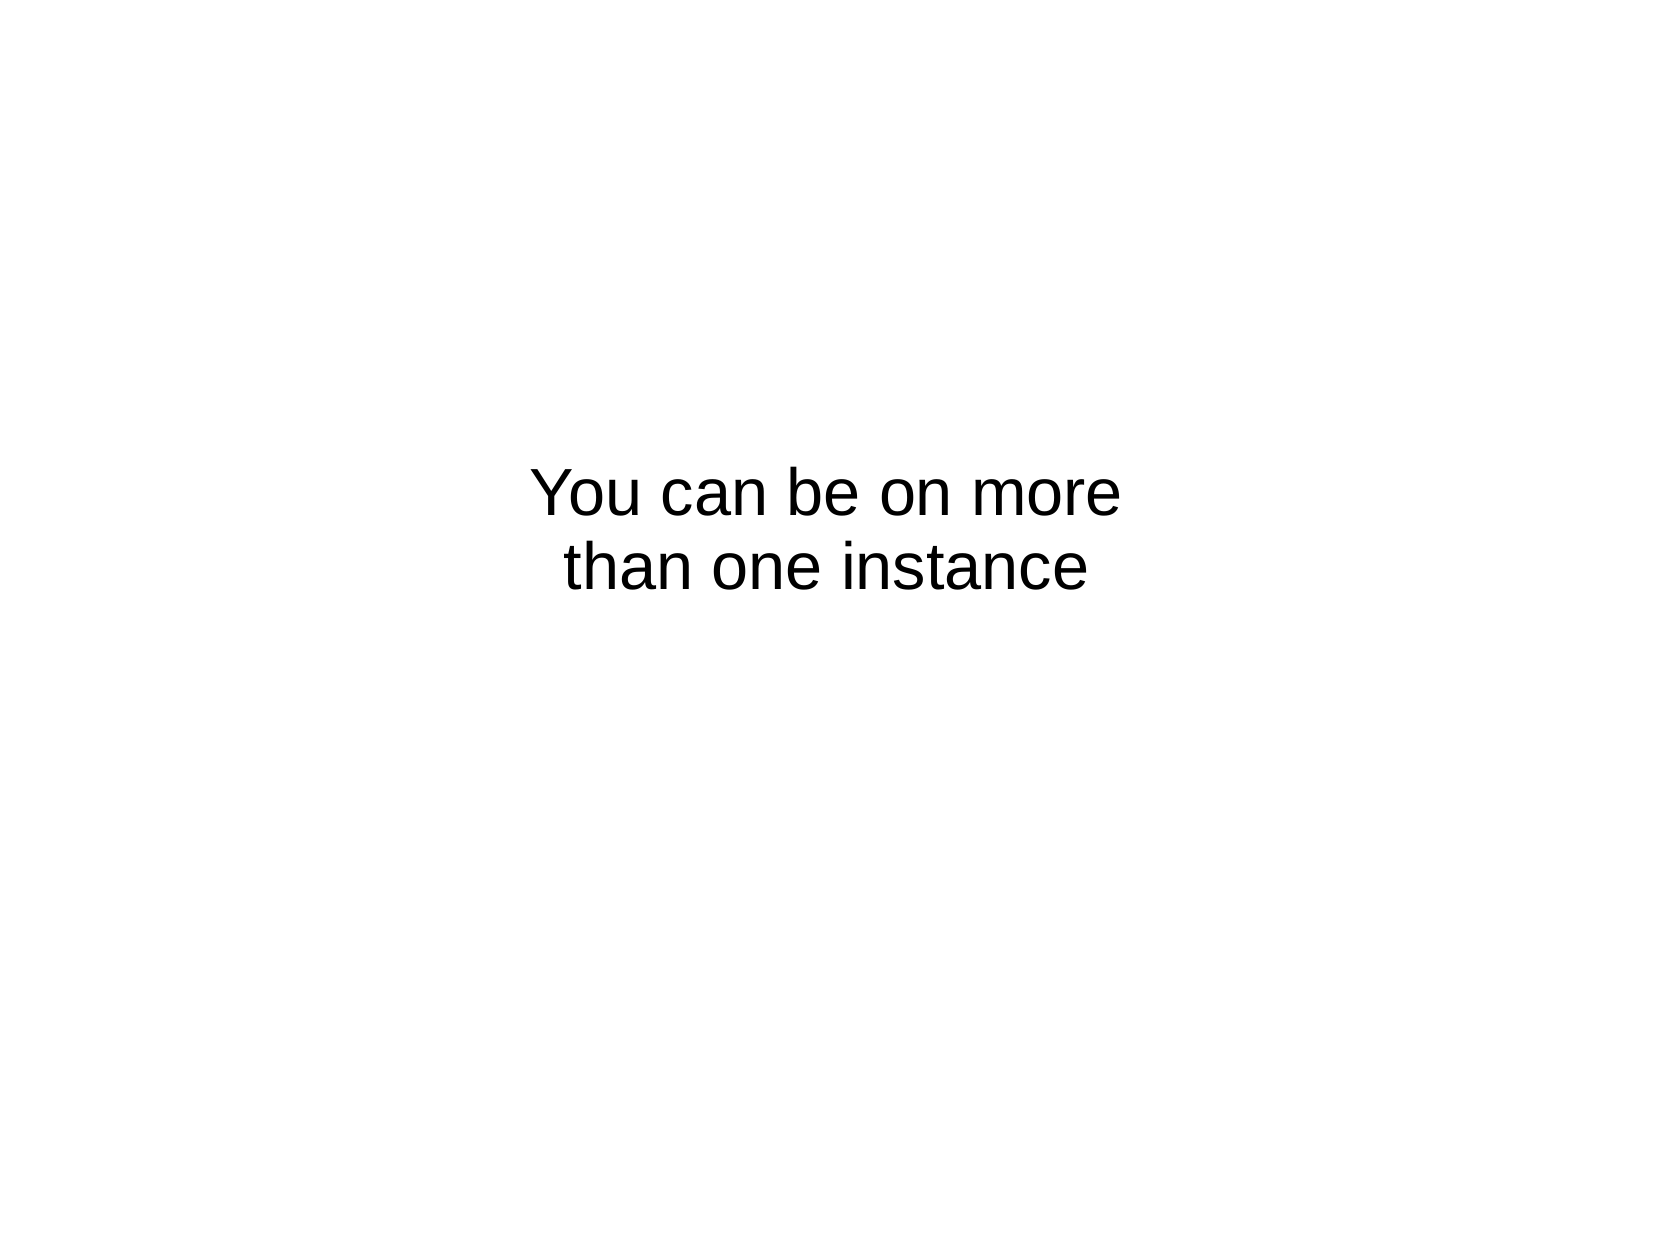

# You can be on more
than one instance